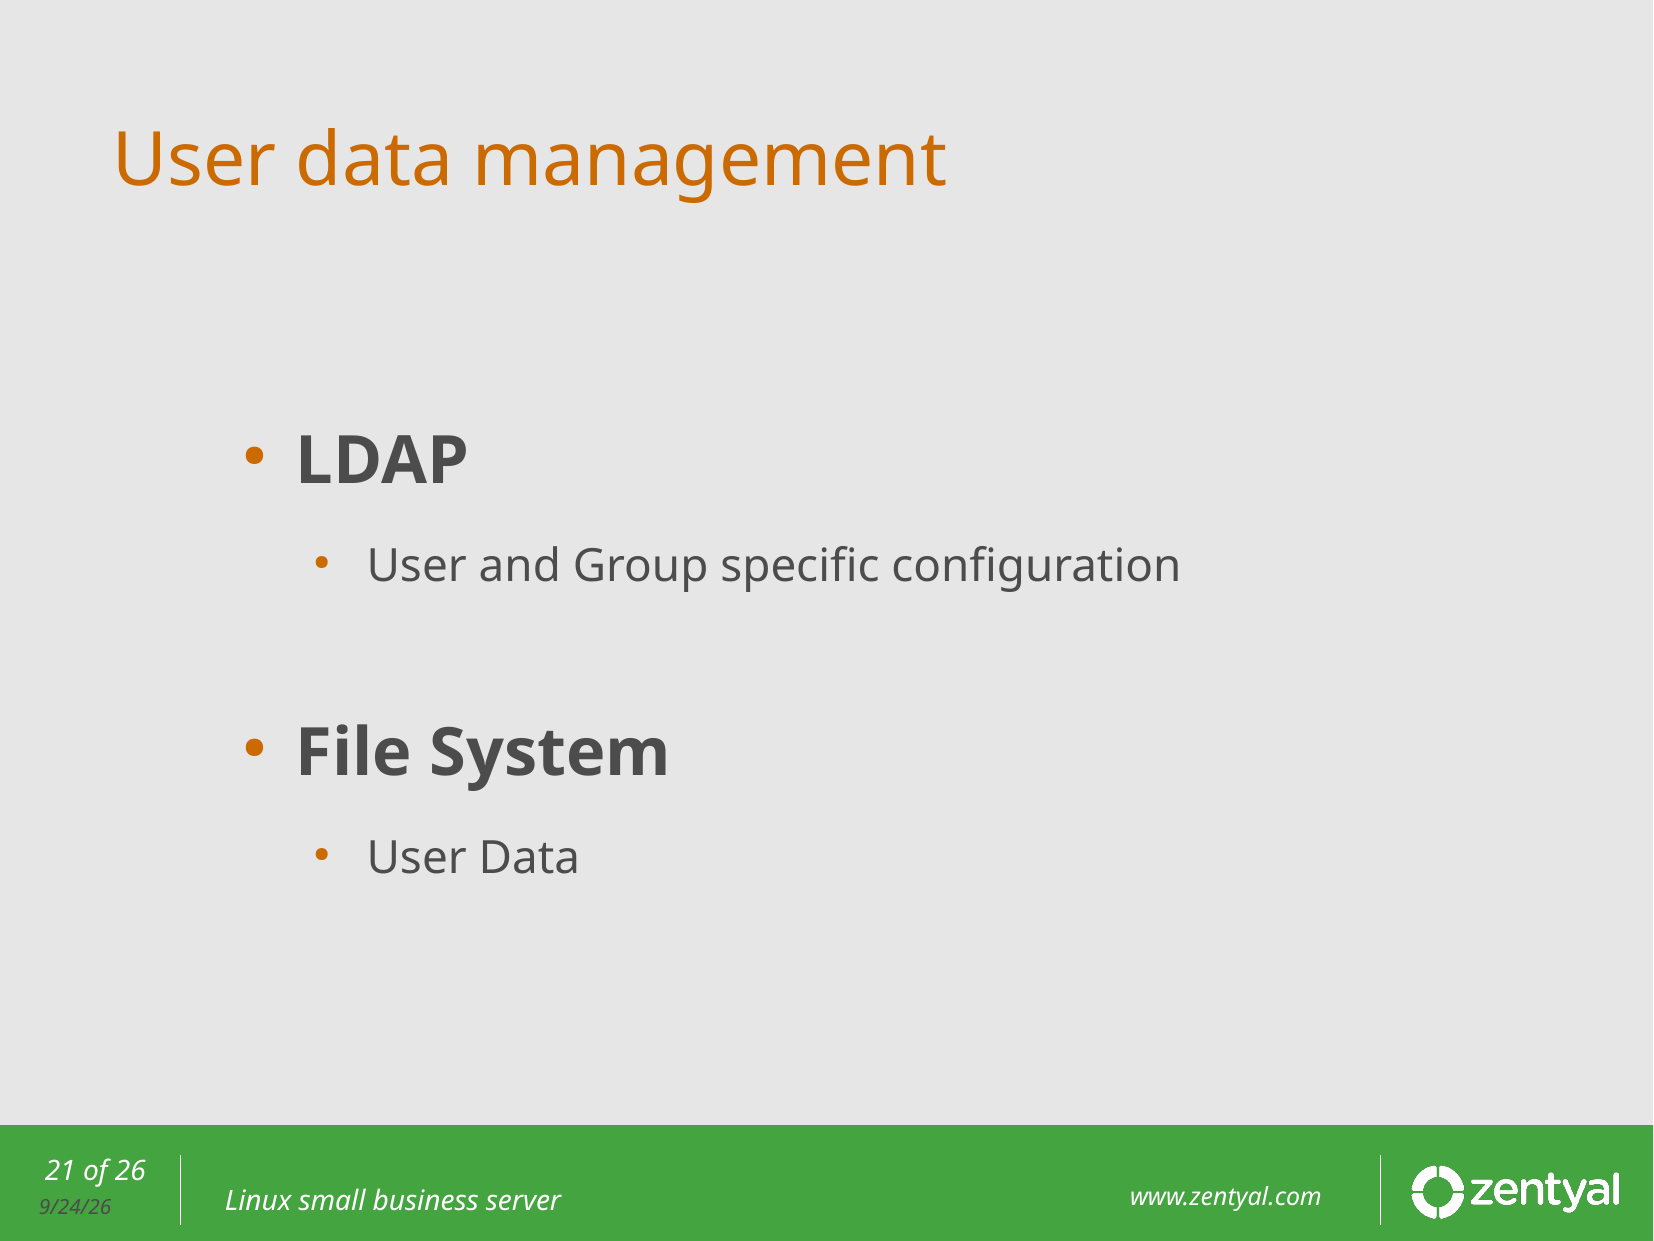

# User data management
LDAP
User and Group specific configuration
File System
User Data